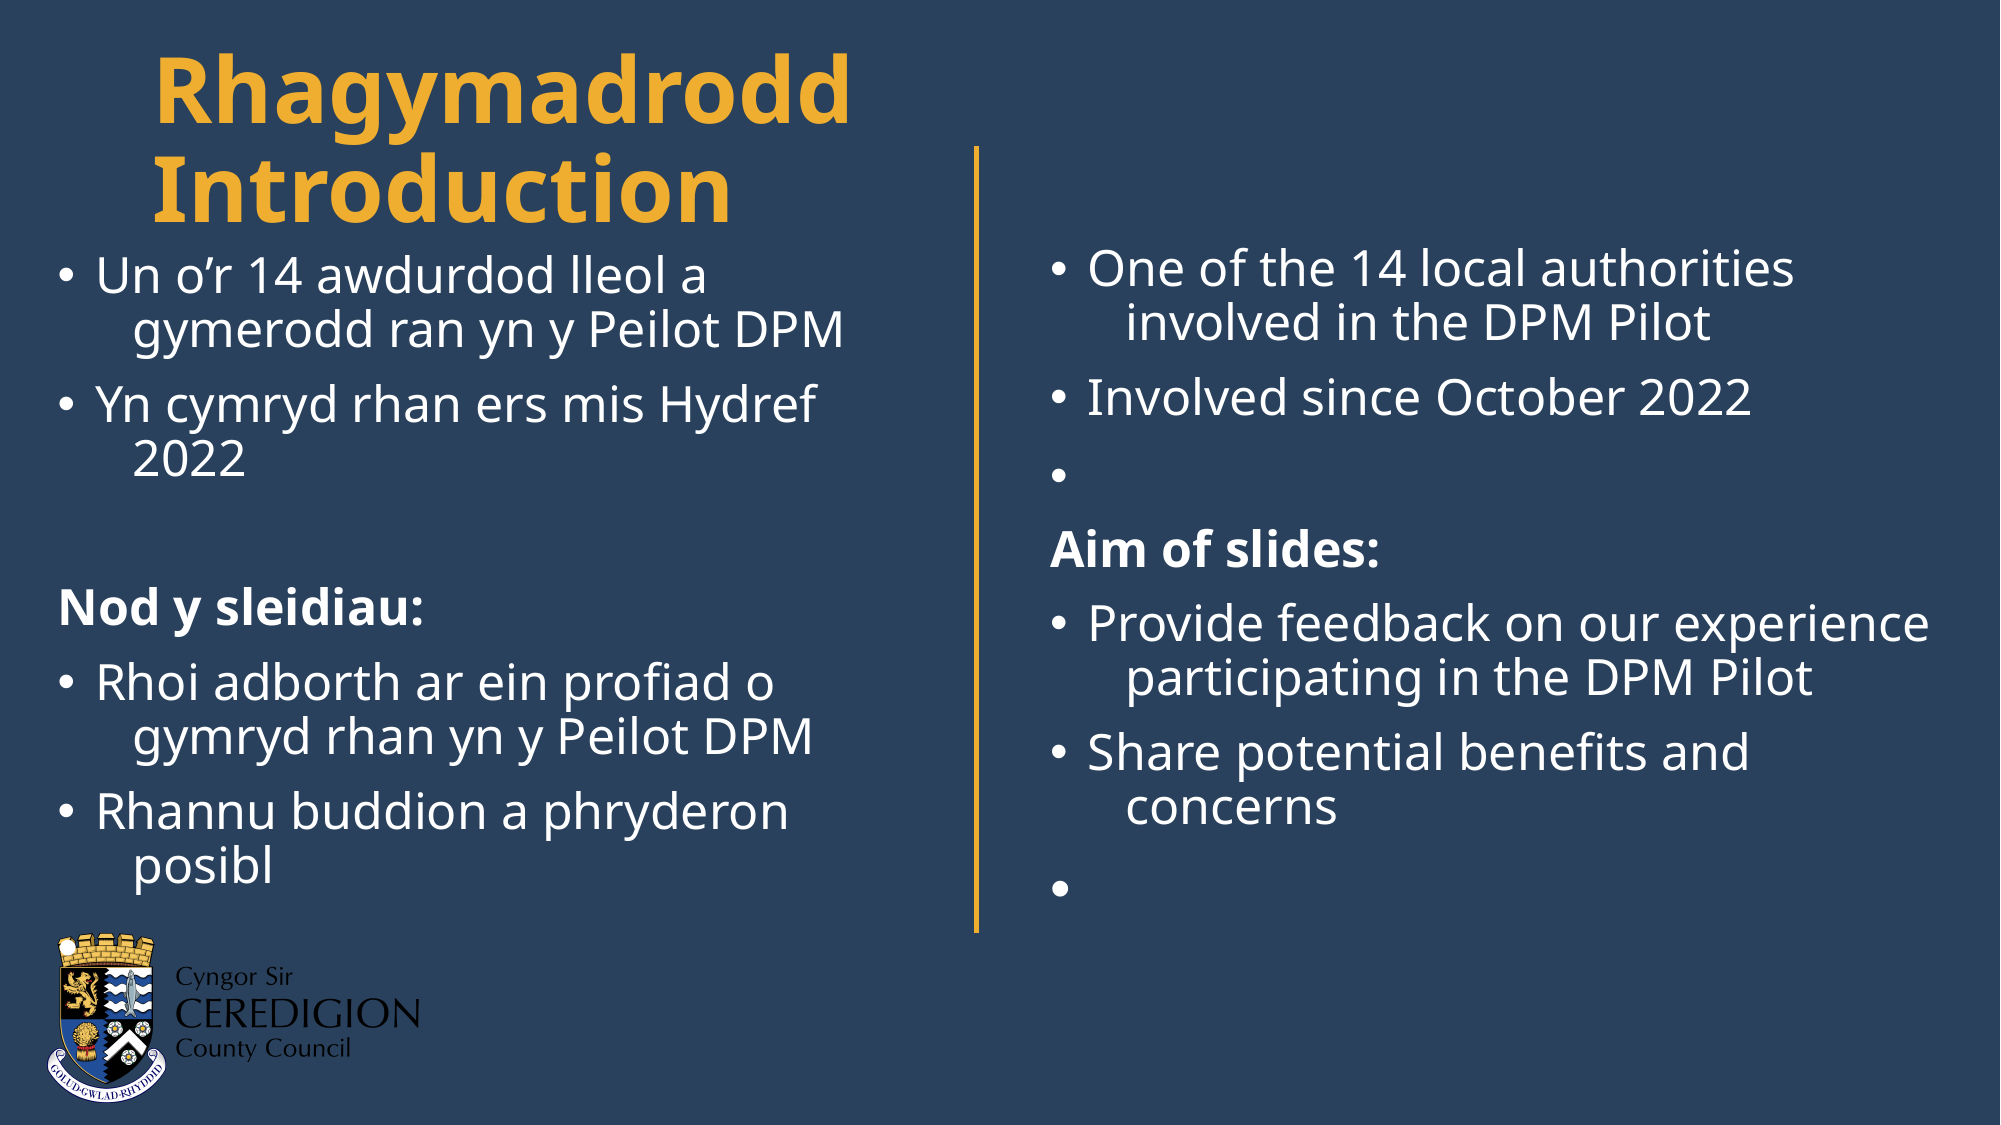

# Rhagymadrodd Introduction
One of the 14 local authorities involved in the DPM Pilot
Involved since October 2022
Aim of slides:
Provide feedback on our experience participating in the DPM Pilot
Share potential benefits and concerns
Un o’r 14 awdurdod lleol a gymerodd ran yn y Peilot DPM
Yn cymryd rhan ers mis Hydref 2022
Nod y sleidiau:
Rhoi adborth ar ein profiad o gymryd rhan yn y Peilot DPM
Rhannu buddion a phryderon posibl